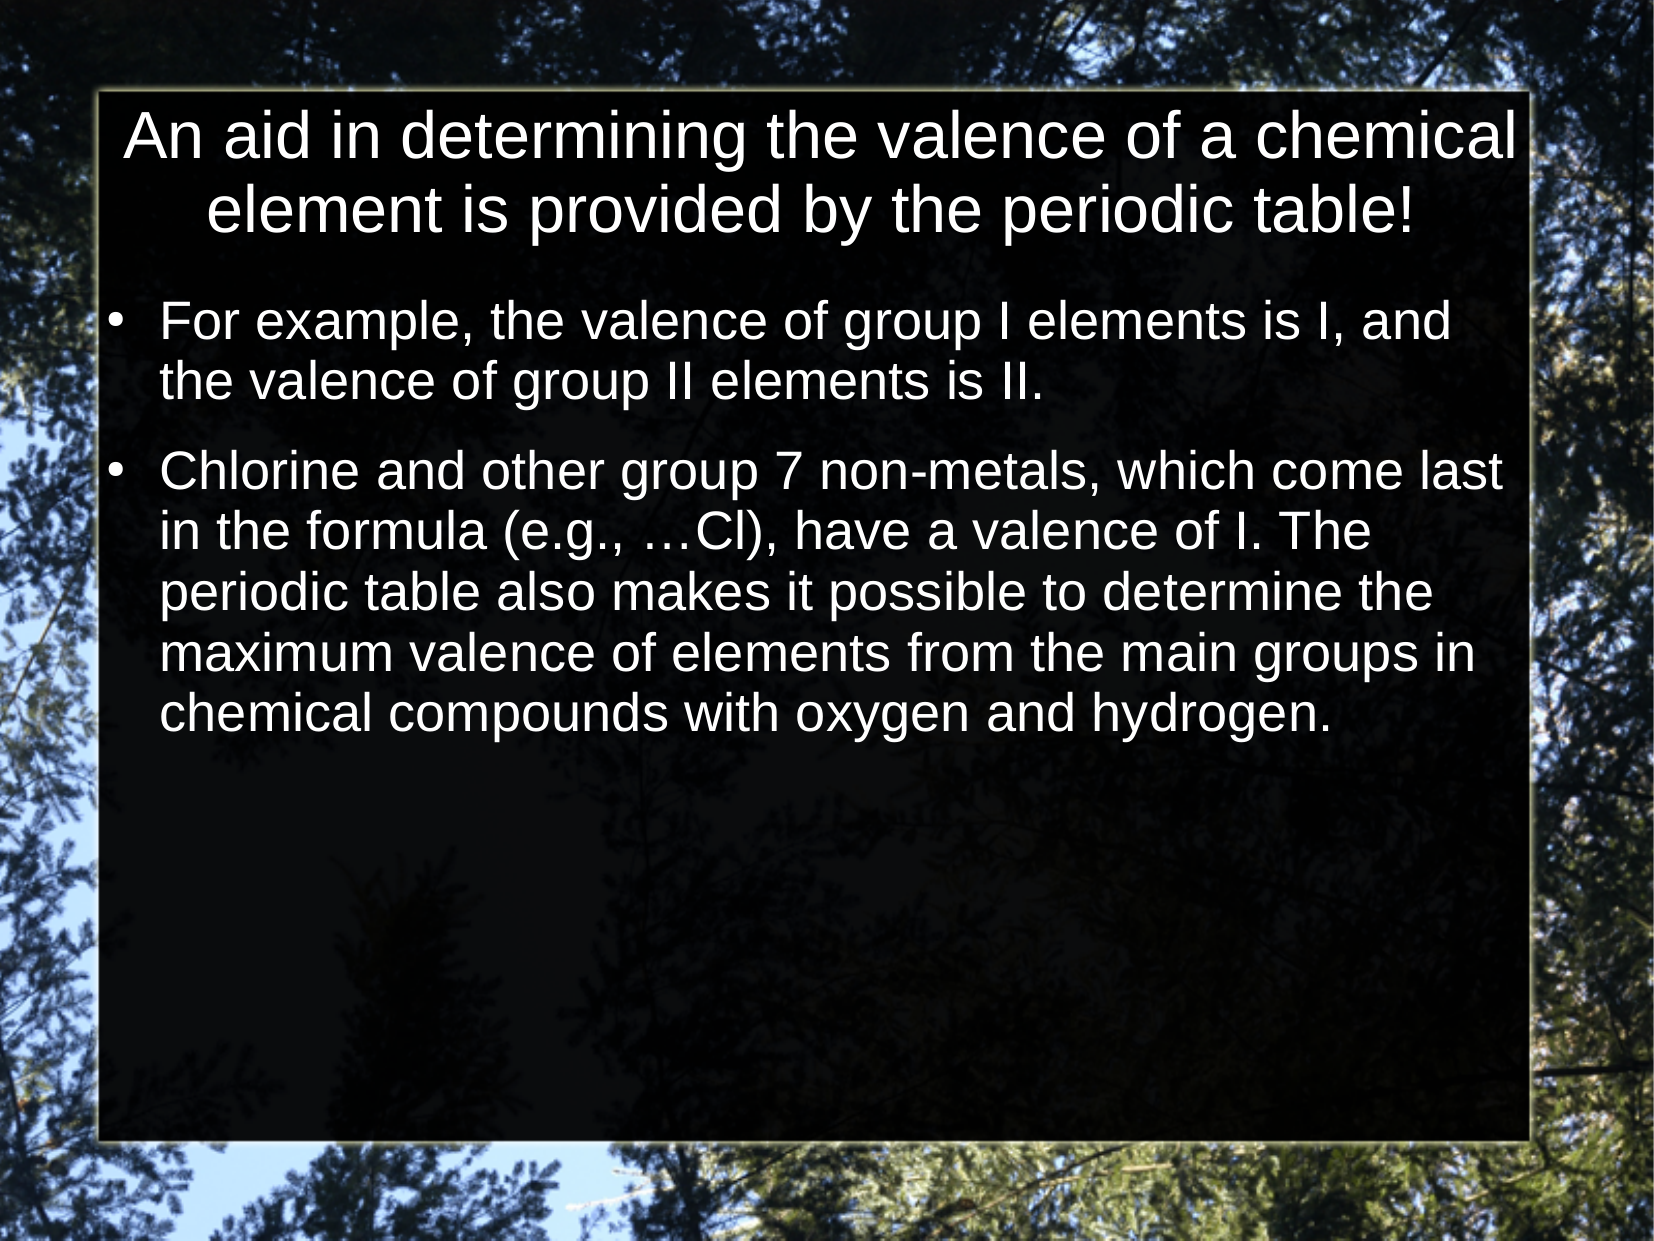

# An aid in determining the valence of a chemical element is provided by the periodic table!
For example, the valence of group I elements is I, and the valence of group II elements is II.
Chlorine and other group 7 non-metals, which come last in the formula (e.g., …Cl), have a valence of I. The periodic table also makes it possible to determine the maximum valence of elements from the main groups in chemical compounds with oxygen and hydrogen.